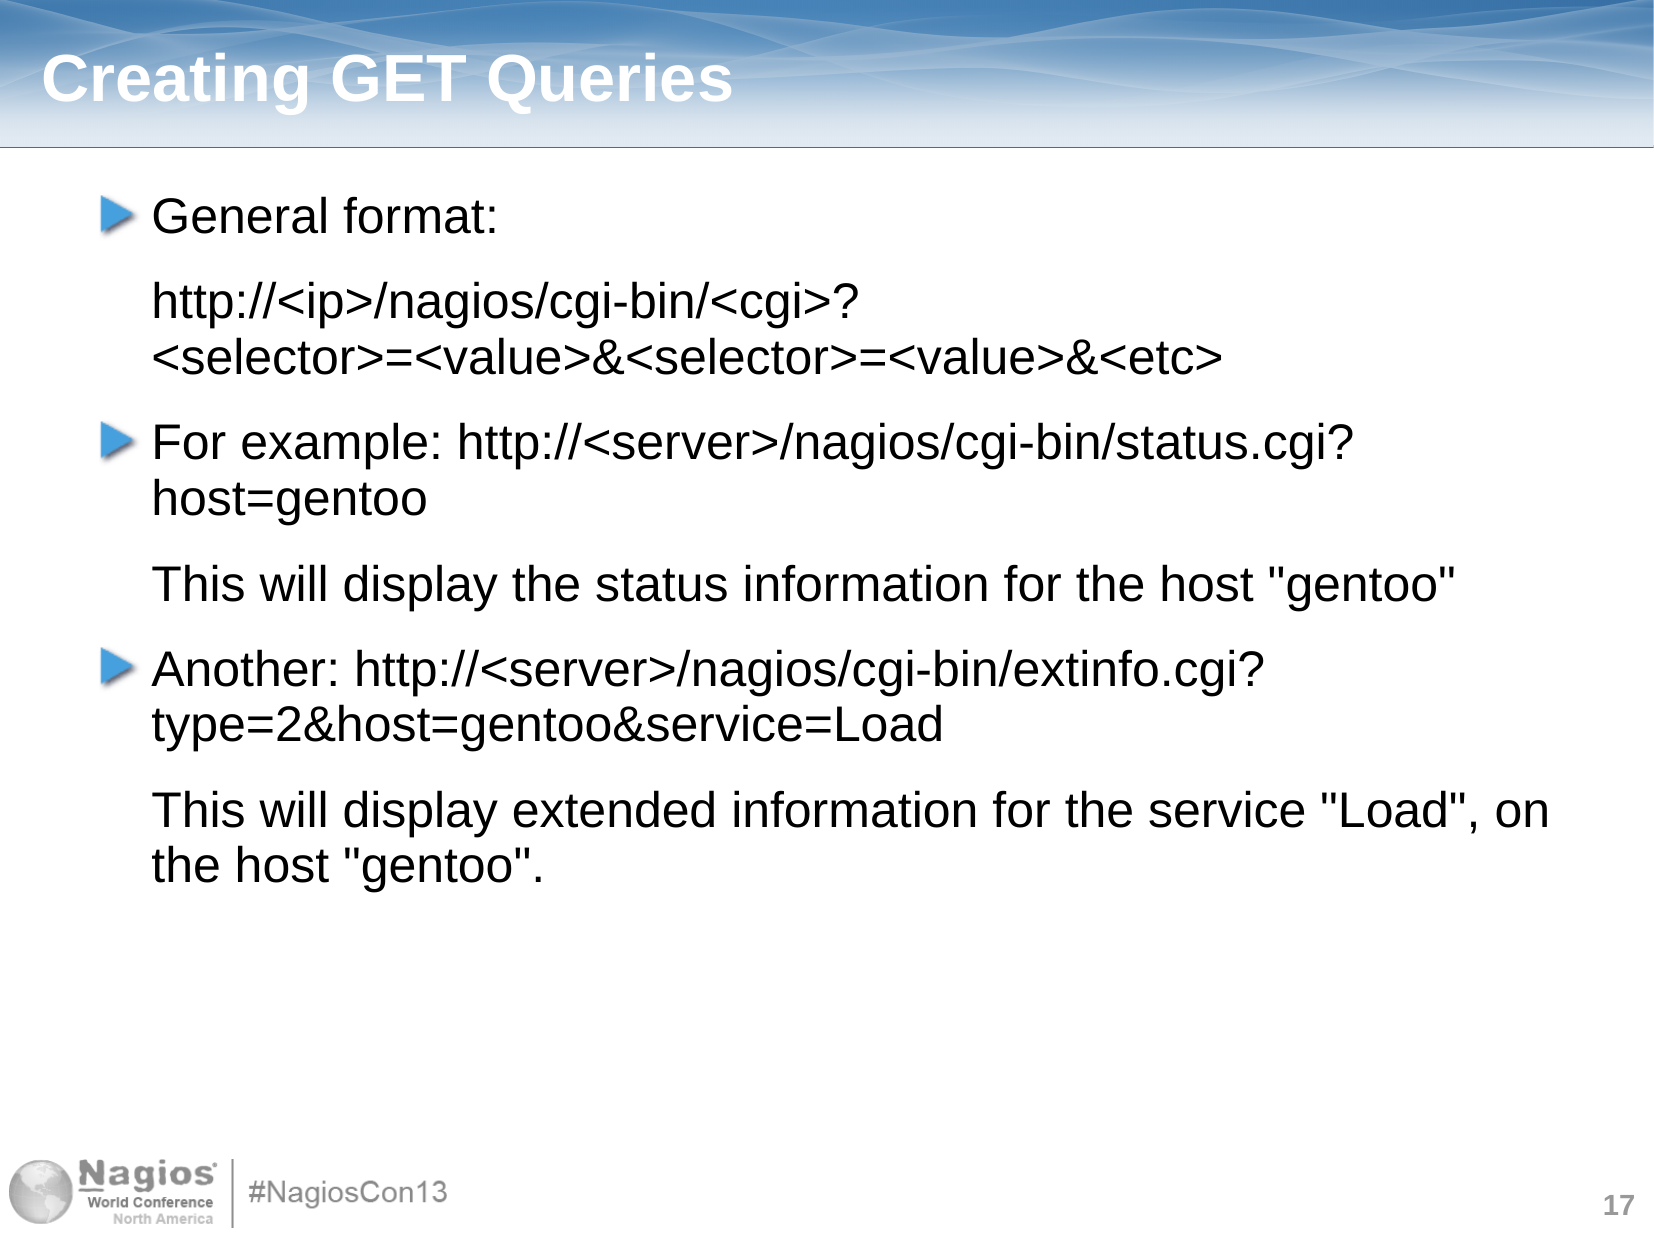

# Creating GET Queries
General format:
http://<ip>/nagios/cgi-bin/<cgi>?<selector>=<value>&<selector>=<value>&<etc>
For example: http://<server>/nagios/cgi-bin/status.cgi?host=gentoo
This will display the status information for the host "gentoo"
Another: http://<server>/nagios/cgi-bin/extinfo.cgi?type=2&host=gentoo&service=Load
This will display extended information for the service "Load", on the host "gentoo".
17